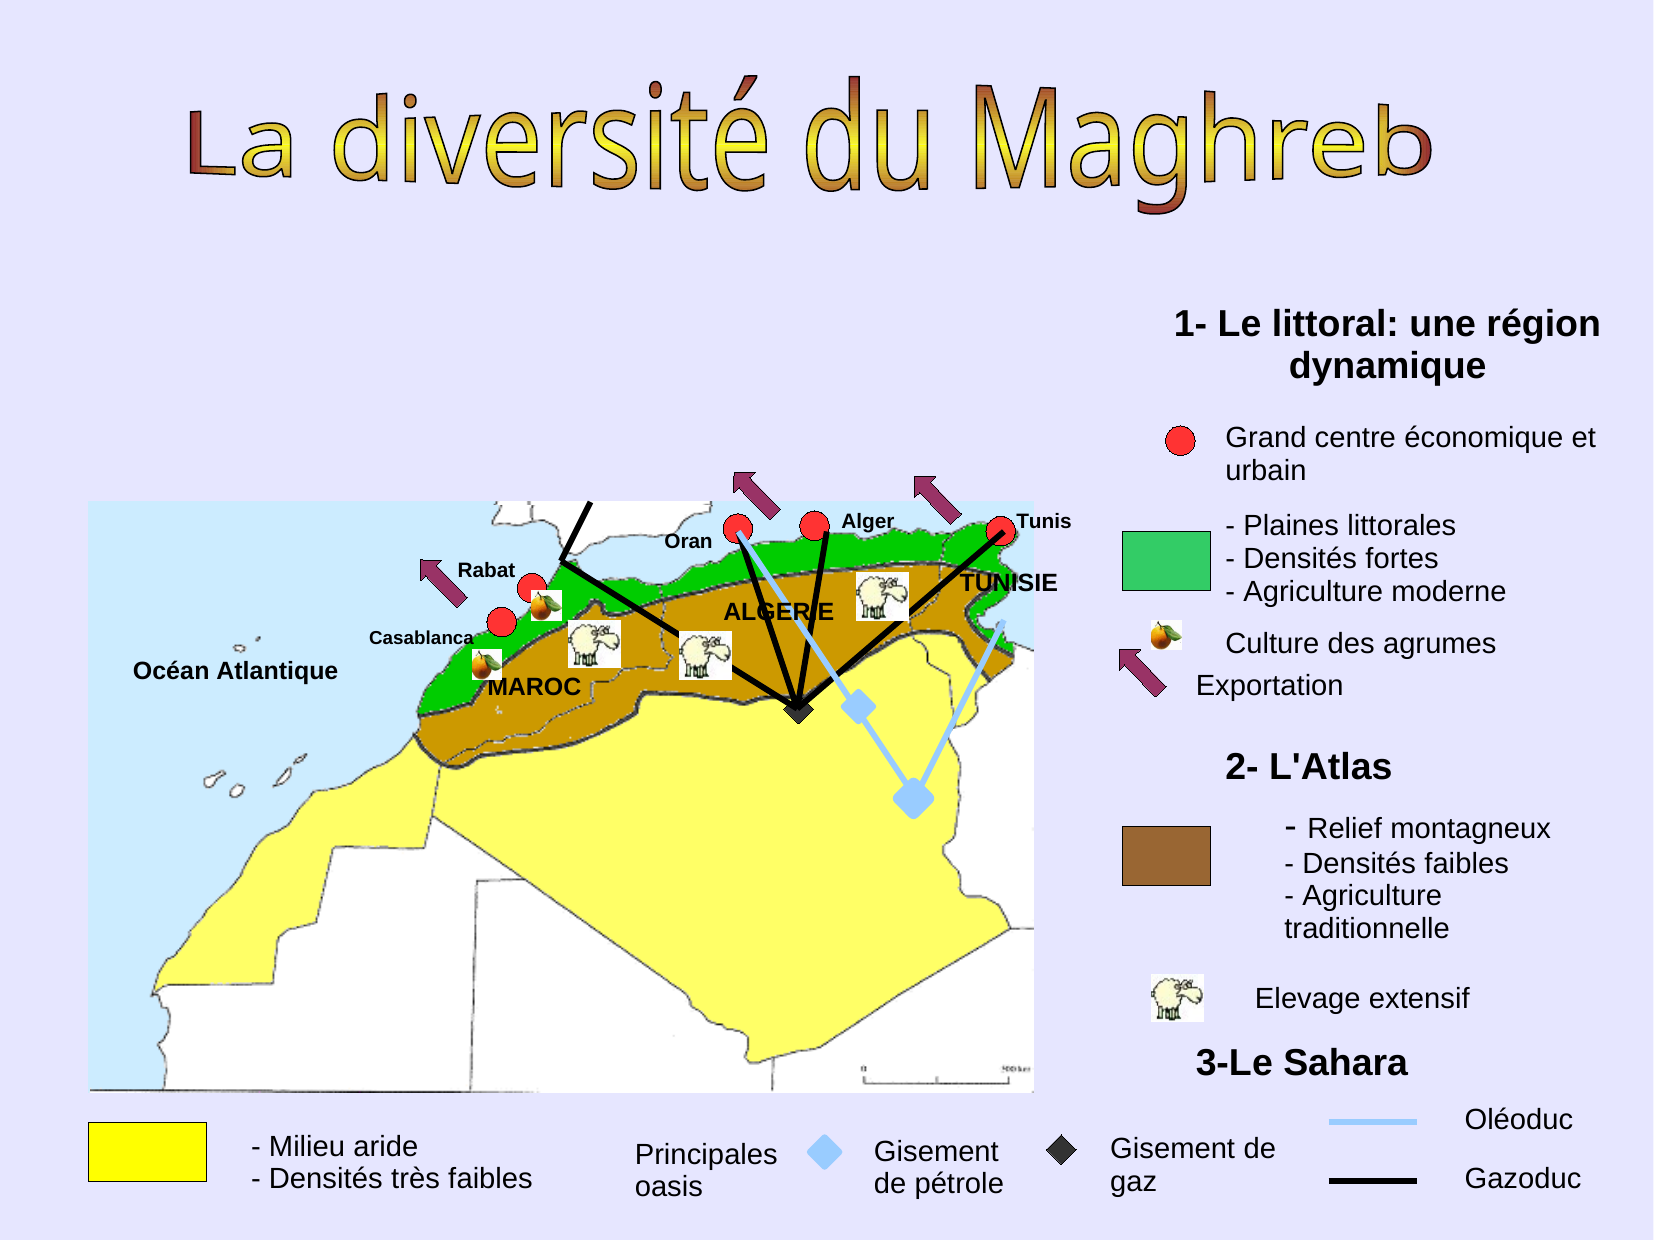

La diversité du Maghreb
1- Le littoral: une région dynamique
Grand centre économique et urbain
Alger
Tunis
- Plaines littorales
- Densités fortes
- Agriculture moderne
Oran
Rabat
TUNISIE
ALGERIE
Casablanca
Culture des agrumes
Océan Atlantique
Exportation
MAROC
2- L'Atlas
- Relief montagneux
- Densités faibles
- Agriculture traditionnelle
Elevage extensif
3-Le Sahara
Oléoduc
- Milieu aride
- Densités très faibles
Gisement de gaz
Gisement de pétrole
Principales oasis
Gazoduc